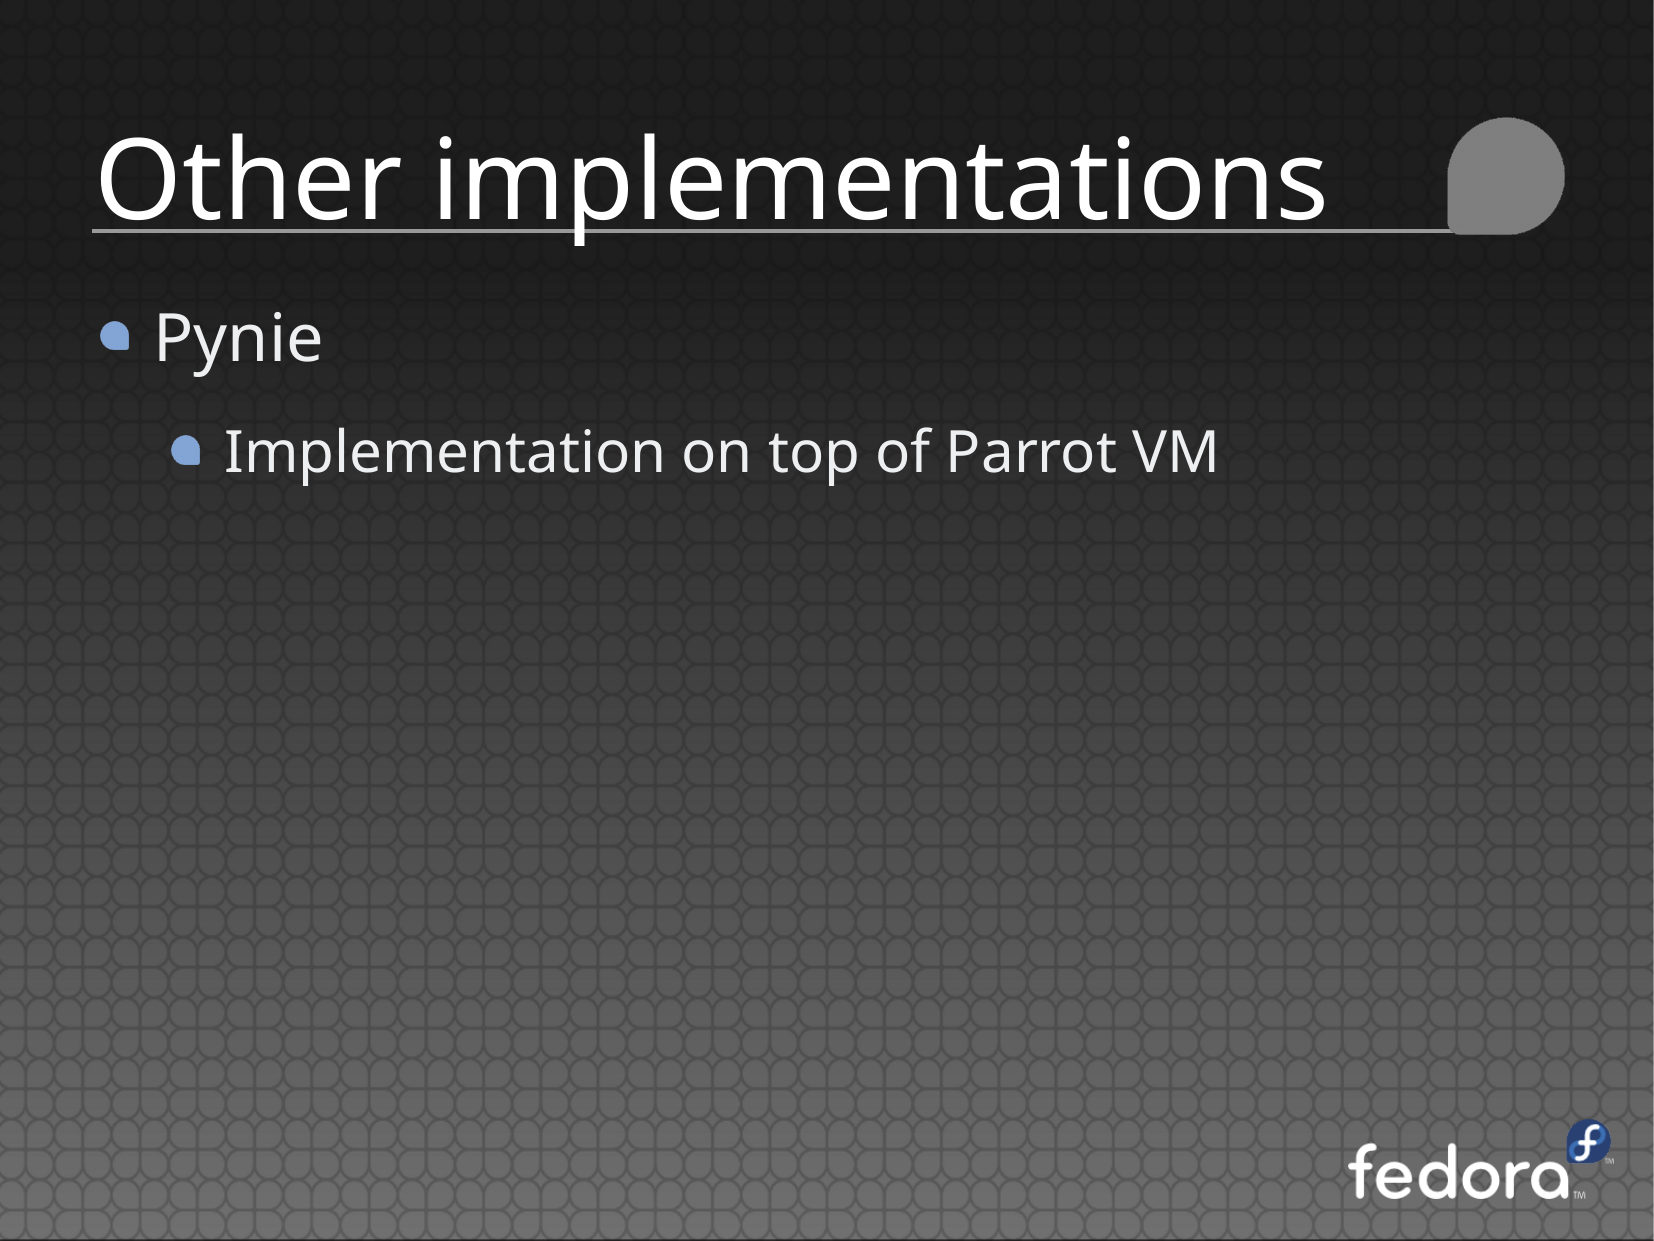

Other implementations
# Pynie
Implementation on top of Parrot VM